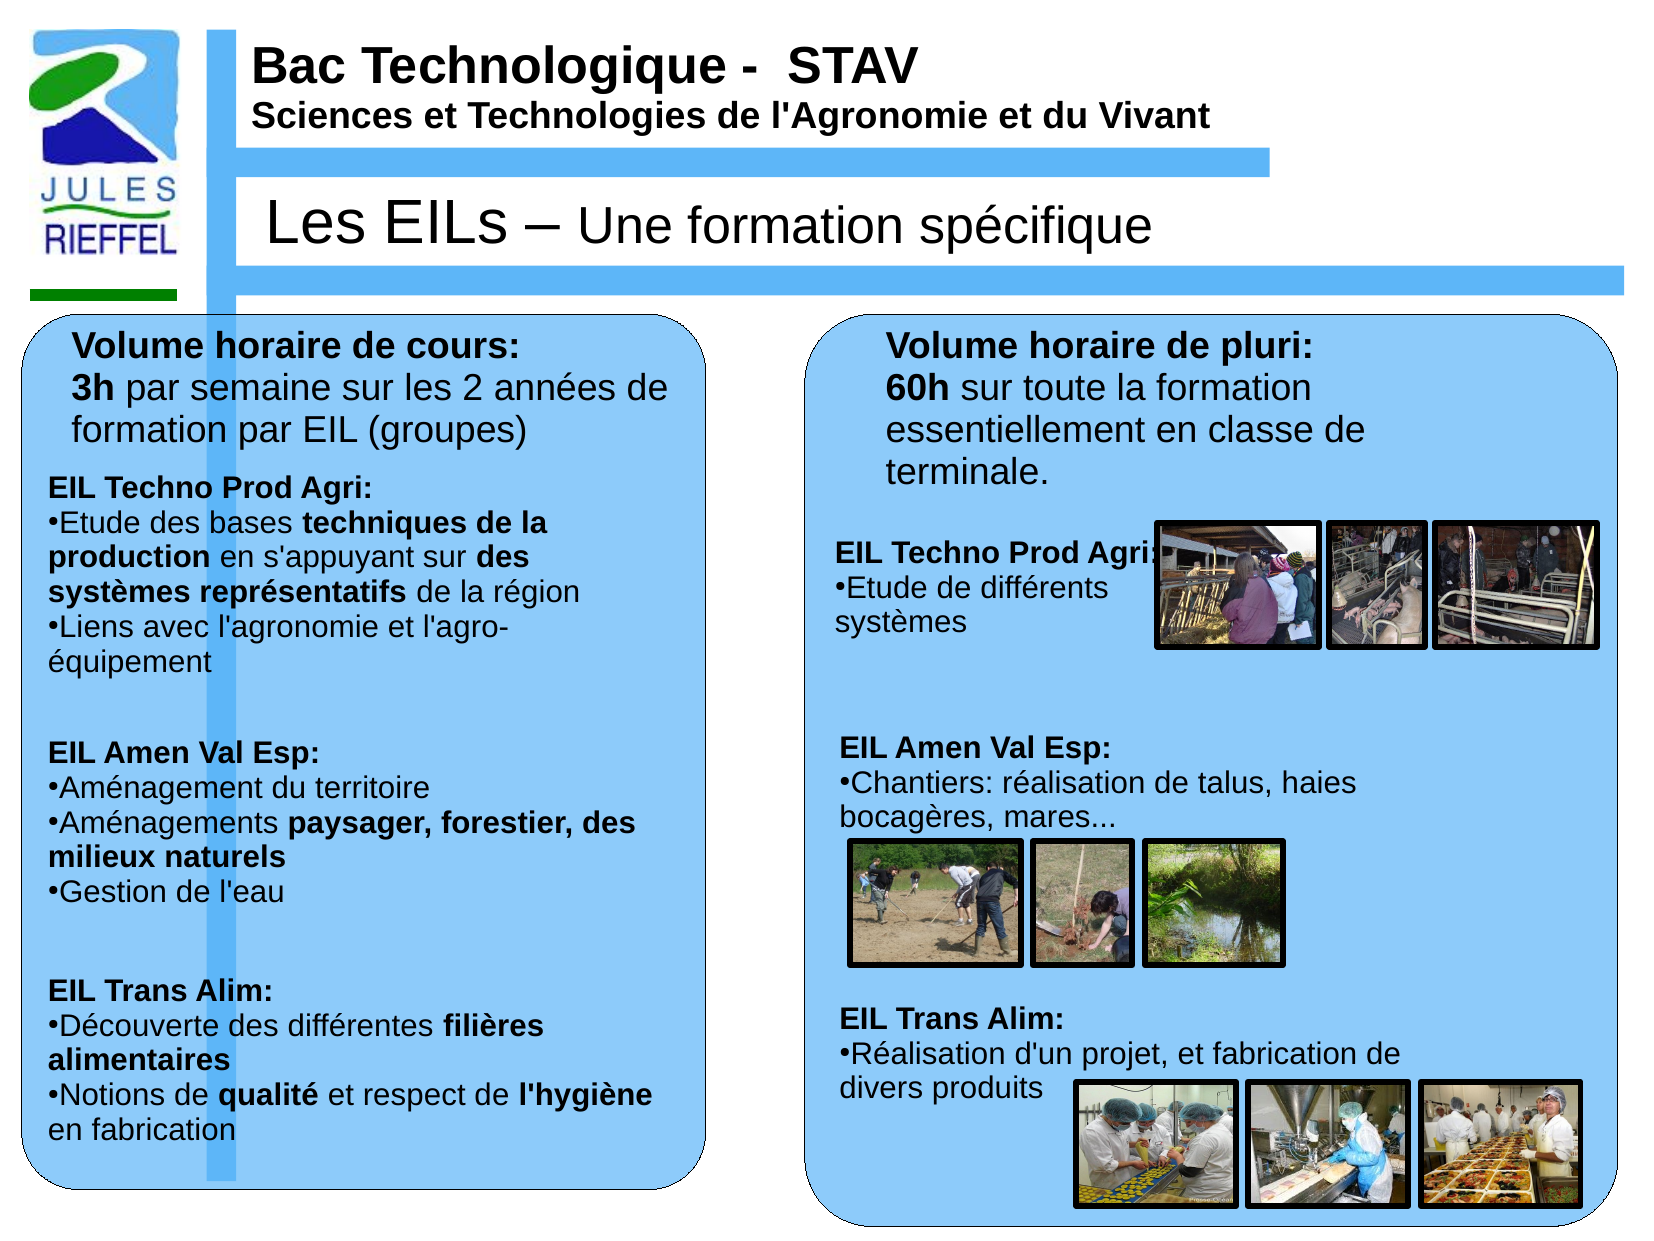

# Les EILs – Une formation spécifique
Volume horaire de cours:
3h par semaine sur les 2 années de formation par EIL (groupes)
Volume horaire de pluri:
60h sur toute la formation essentiellement en classe de terminale.
EIL Techno Prod Agri:
Etude des bases techniques de la production en s'appuyant sur des systèmes représentatifs de la région
Liens avec l'agronomie et l'agro-équipement
EIL Techno Prod Agri:
Etude de différents systèmes
EIL Amen Val Esp:
Chantiers: réalisation de talus, haies bocagères, mares...
EIL Amen Val Esp:
Aménagement du territoire
Aménagements paysager, forestier, des milieux naturels
Gestion de l'eau
EIL Trans Alim:
Découverte des différentes filières alimentaires
Notions de qualité et respect de l'hygiène en fabrication
EIL Trans Alim:
Réalisation d'un projet, et fabrication de divers produits